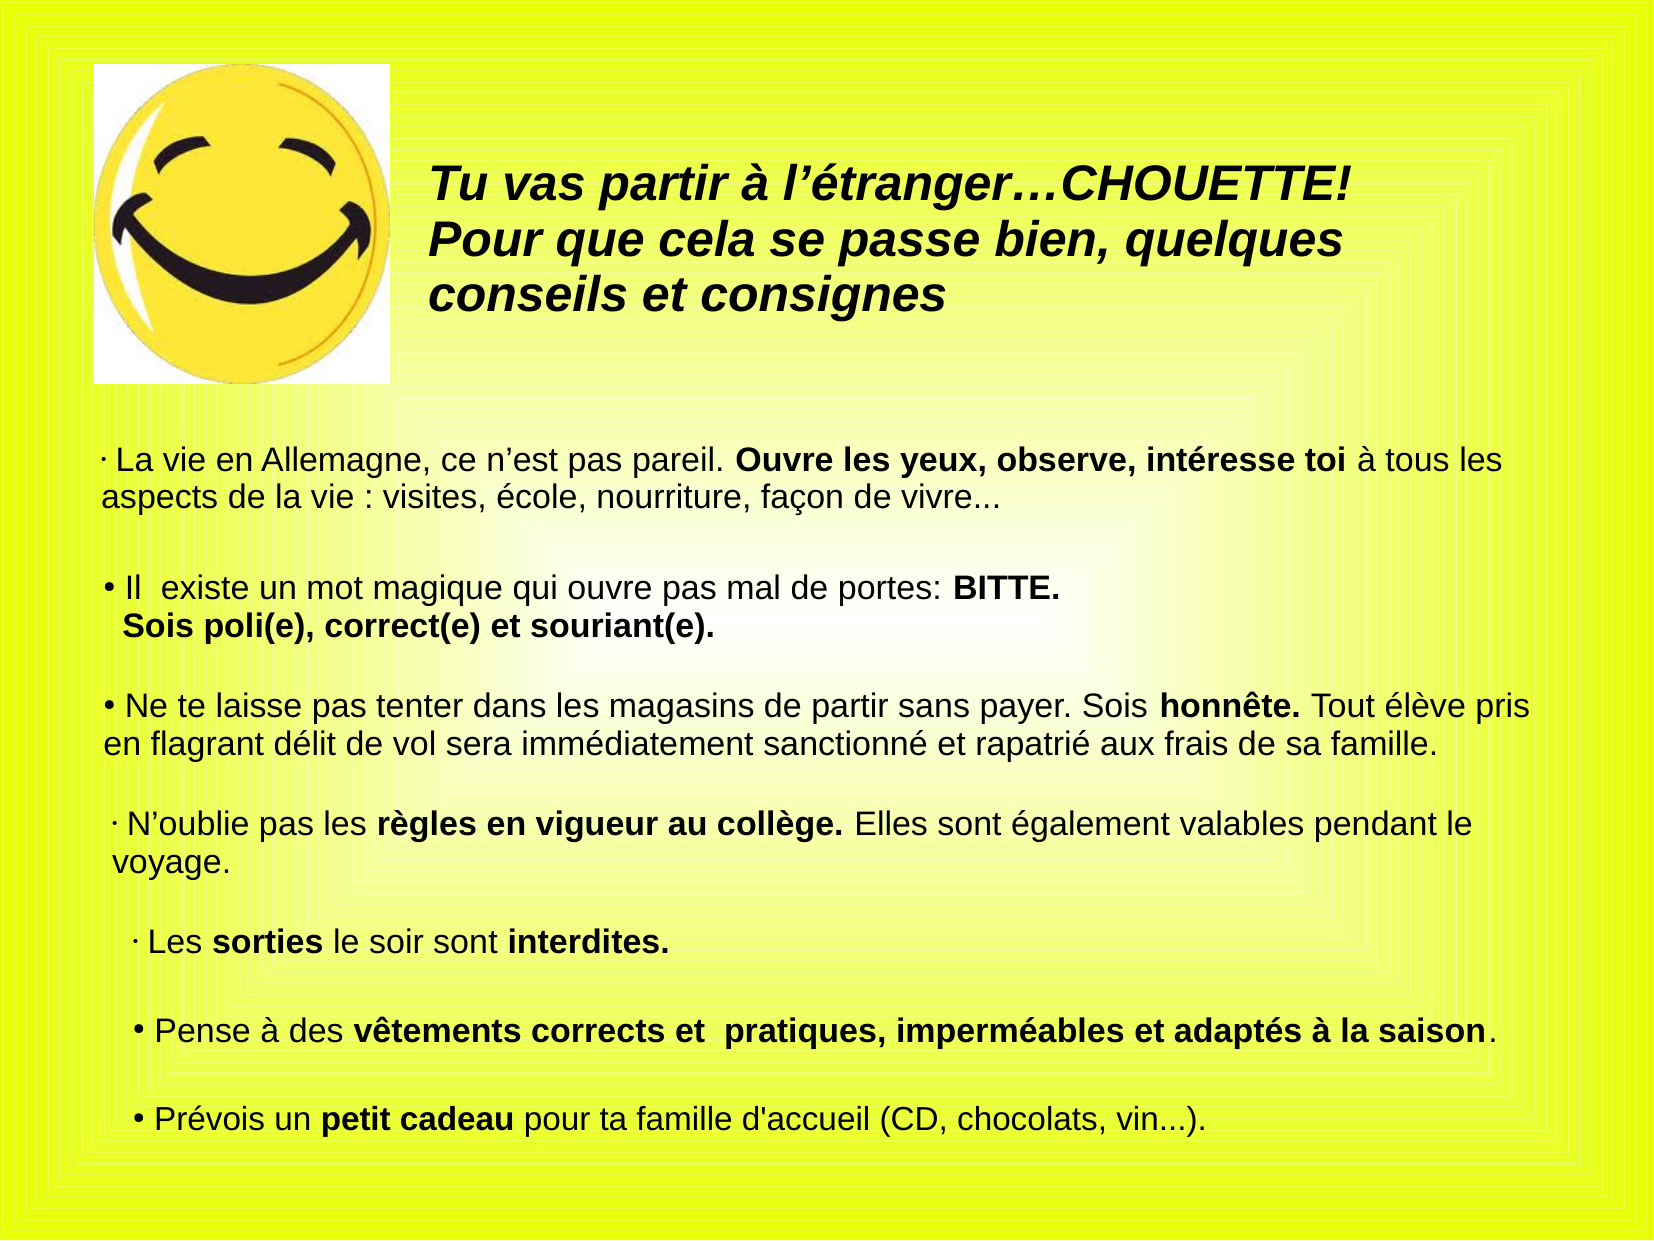

Tu vas partir à l’étranger…CHOUETTE!
Pour que cela se passe bien, quelques conseils et consignes
Attitude correcte
 La vie en Allemagne, ce n’est pas pareil. Ouvre les yeux, observe, intéresse toi à tous les aspects de la vie : visites, école, nourriture, façon de vivre...
 Il existe un mot magique qui ouvre pas mal de portes: BITTE.
 Sois poli(e), correct(e) et souriant(e).
 Ne te laisse pas tenter dans les magasins de partir sans payer. Sois honnête. Tout élève pris en flagrant délit de vol sera immédiatement sanctionné et rapatrié aux frais de sa famille.
 N’oublie pas les règles en vigueur au collège. Elles sont également valables pendant le voyage.
 Les sorties le soir sont interdites.
 Pense à des vêtements corrects et pratiques, imperméables et adaptés à la saison.
 Prévois un petit cadeau pour ta famille d'accueil (CD, chocolats, vin...).